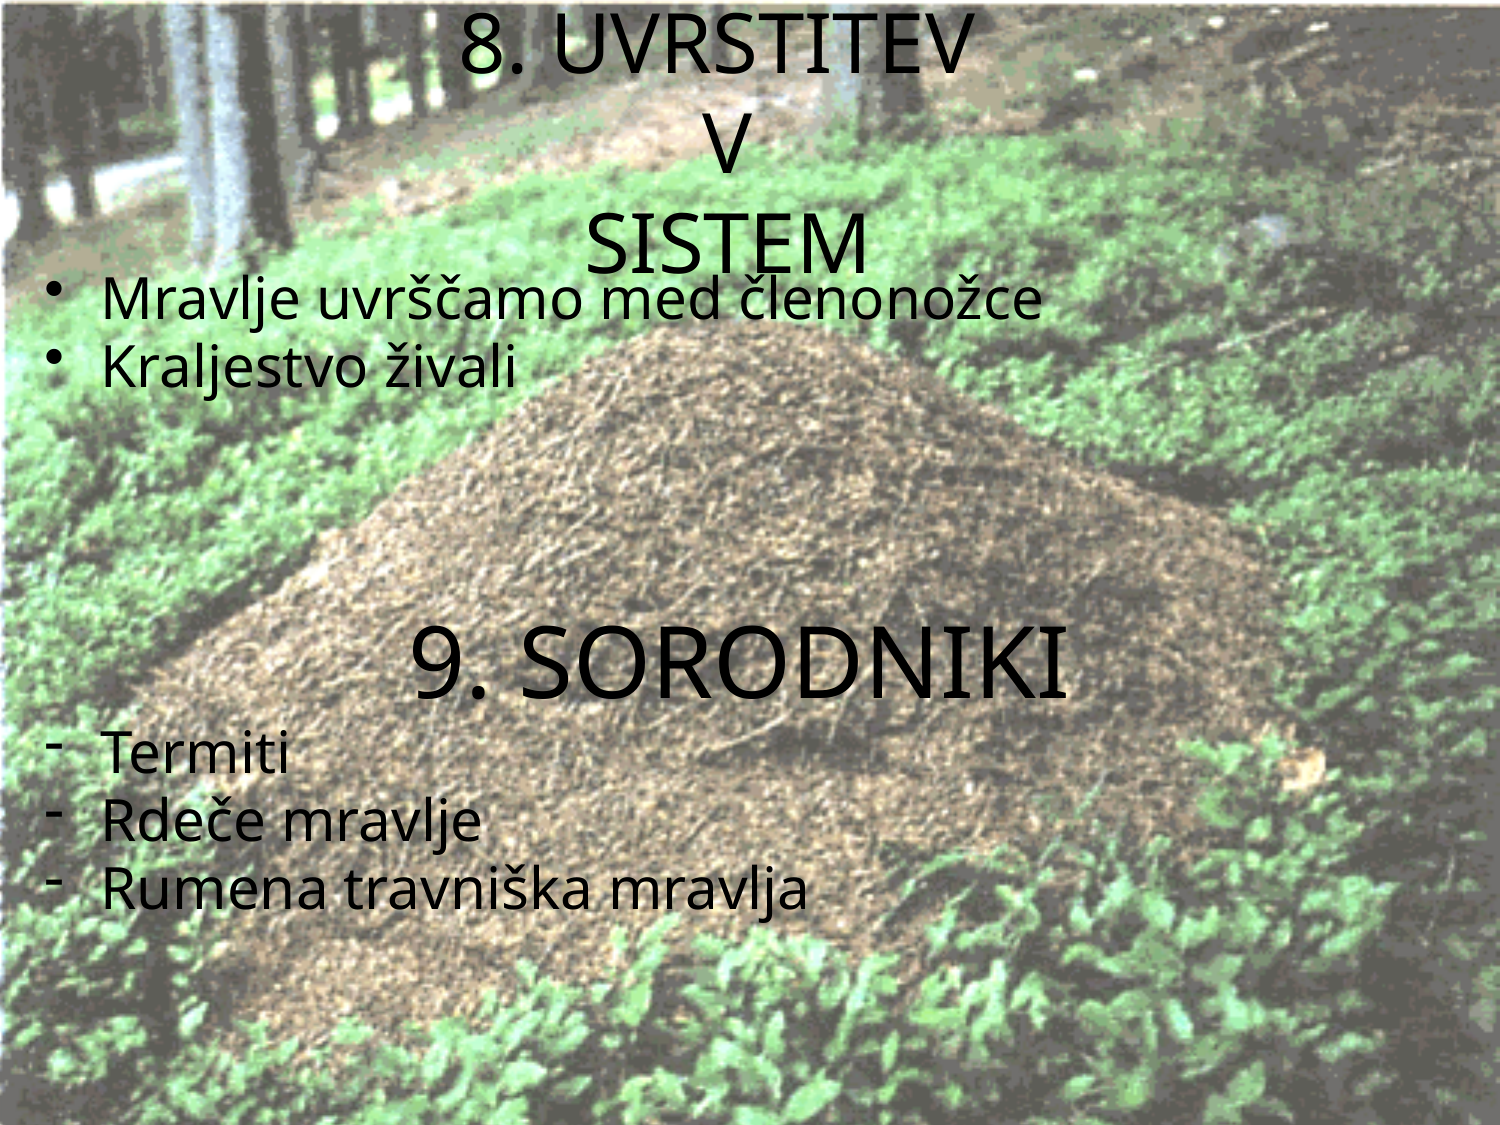

# 8. UVRSTITEV V SISTEM
Mravlje uvrščamo med členonožce
Kraljestvo živali
 9. SORODNIKI
Termiti
Rdeče mravlje
Rumena travniška mravlja